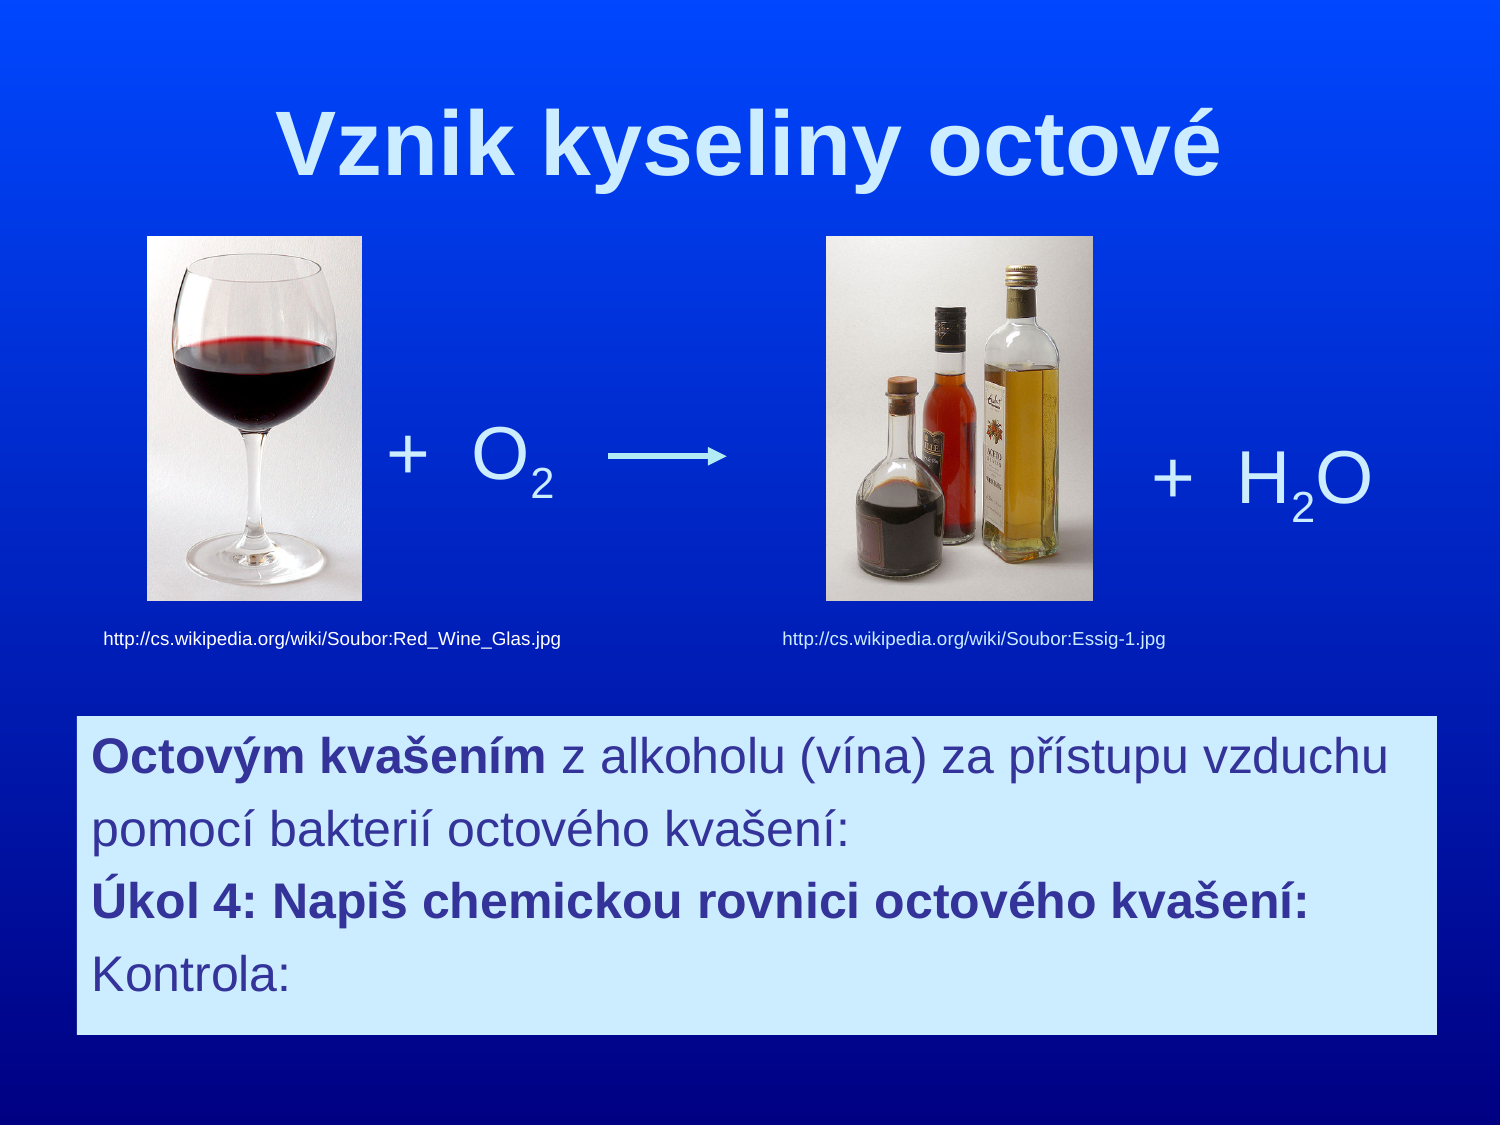

# Vznik kyseliny octové
+ O2
 + H2O
http://cs.wikipedia.org/wiki/Soubor:Essig-1.jpg
http://cs.wikipedia.org/wiki/Soubor:Red_Wine_Glas.jpg
Octovým kvašením z alkoholu (vína) za přístupu vzduchu
pomocí bakterií octového kvašení:
Úkol 4: Napiš chemickou rovnici octového kvašení:
Kontrola: CH3-CH2 OH + O2 → CH3-COOH + H2O